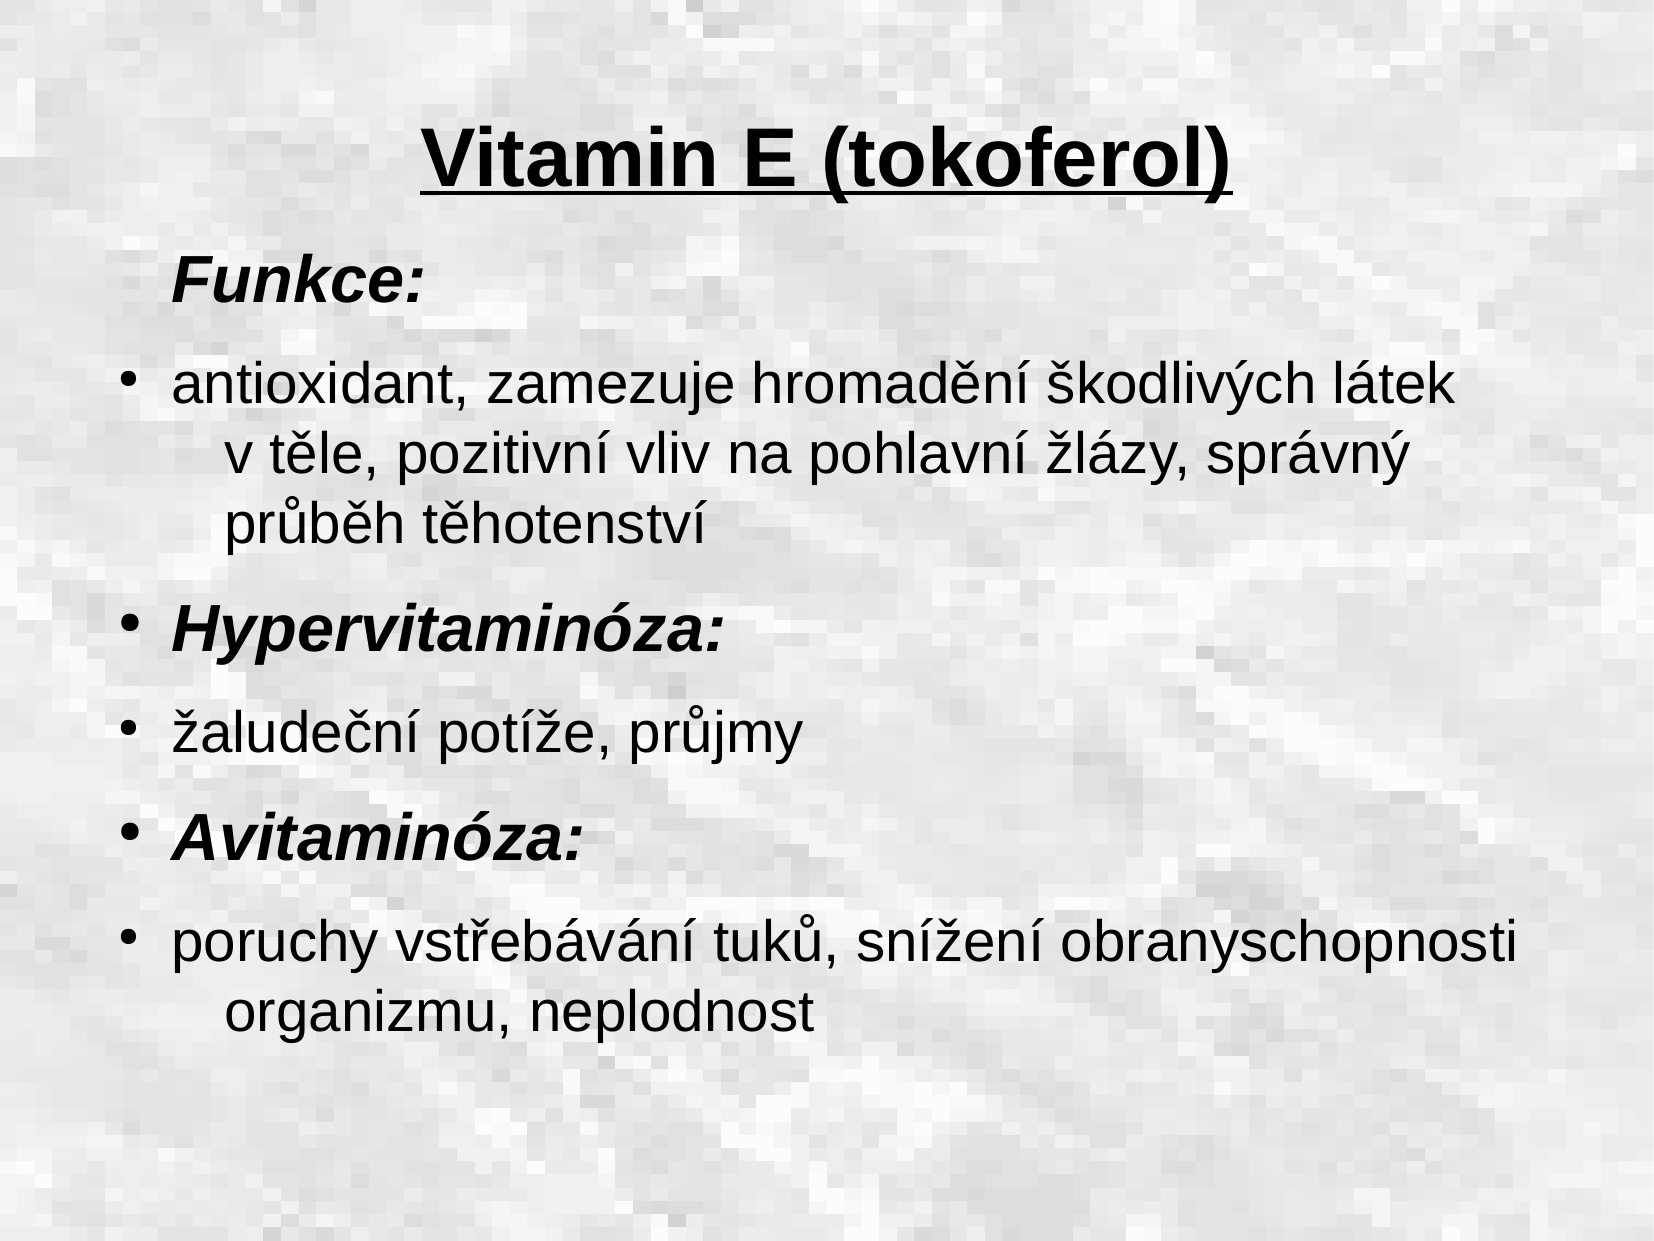

# Vitamin E (tokoferol)
Funkce:
antioxidant, zamezuje hromadění škodlivých látek v těle, pozitivní vliv na pohlavní žlázy, správný průběh těhotenství
Hypervitaminóza:
žaludeční potíže, průjmy
Avitaminóza:
poruchy vstřebávání tuků, snížení obranyschopnosti organizmu, neplodnost